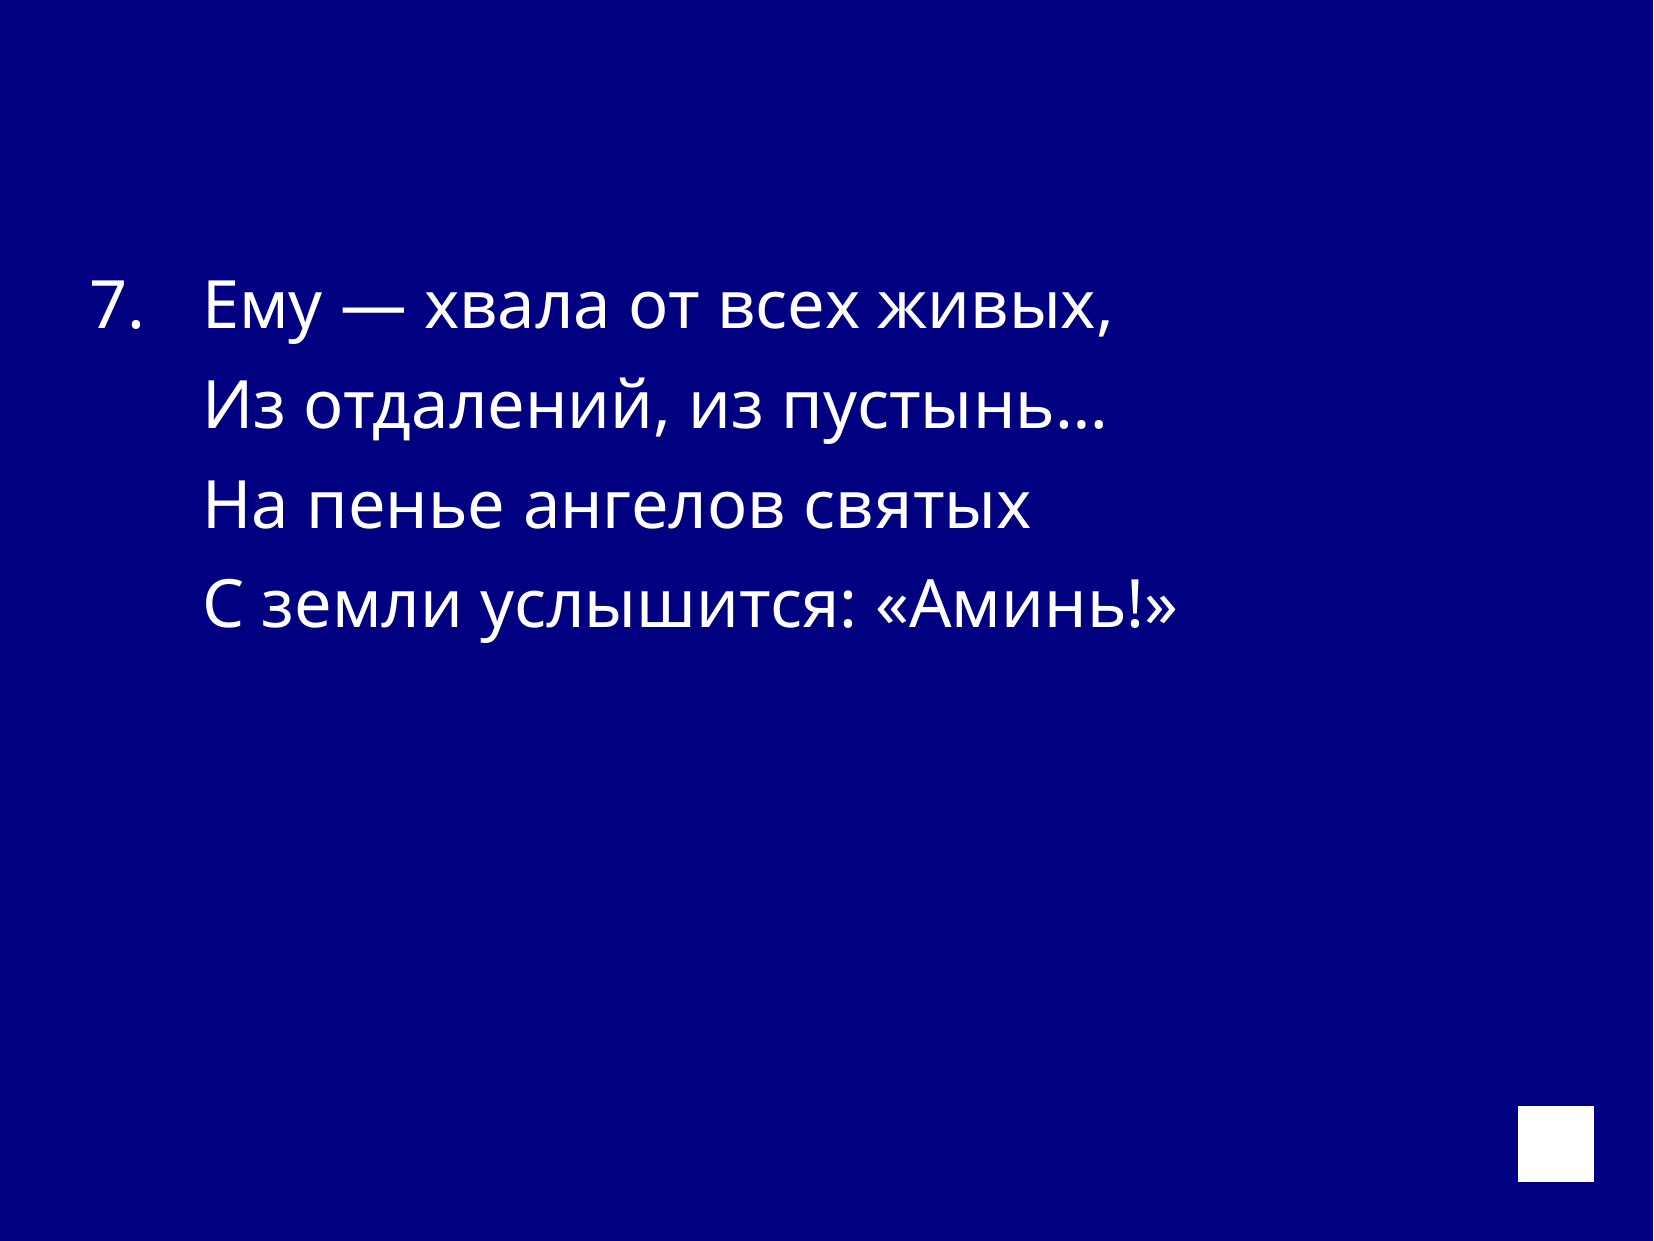

7.	Ему — хвала от всех живых,
	Из отдалений, из пустынь…
	На пенье ангелов святых
	С земли услышится: «Аминь!»